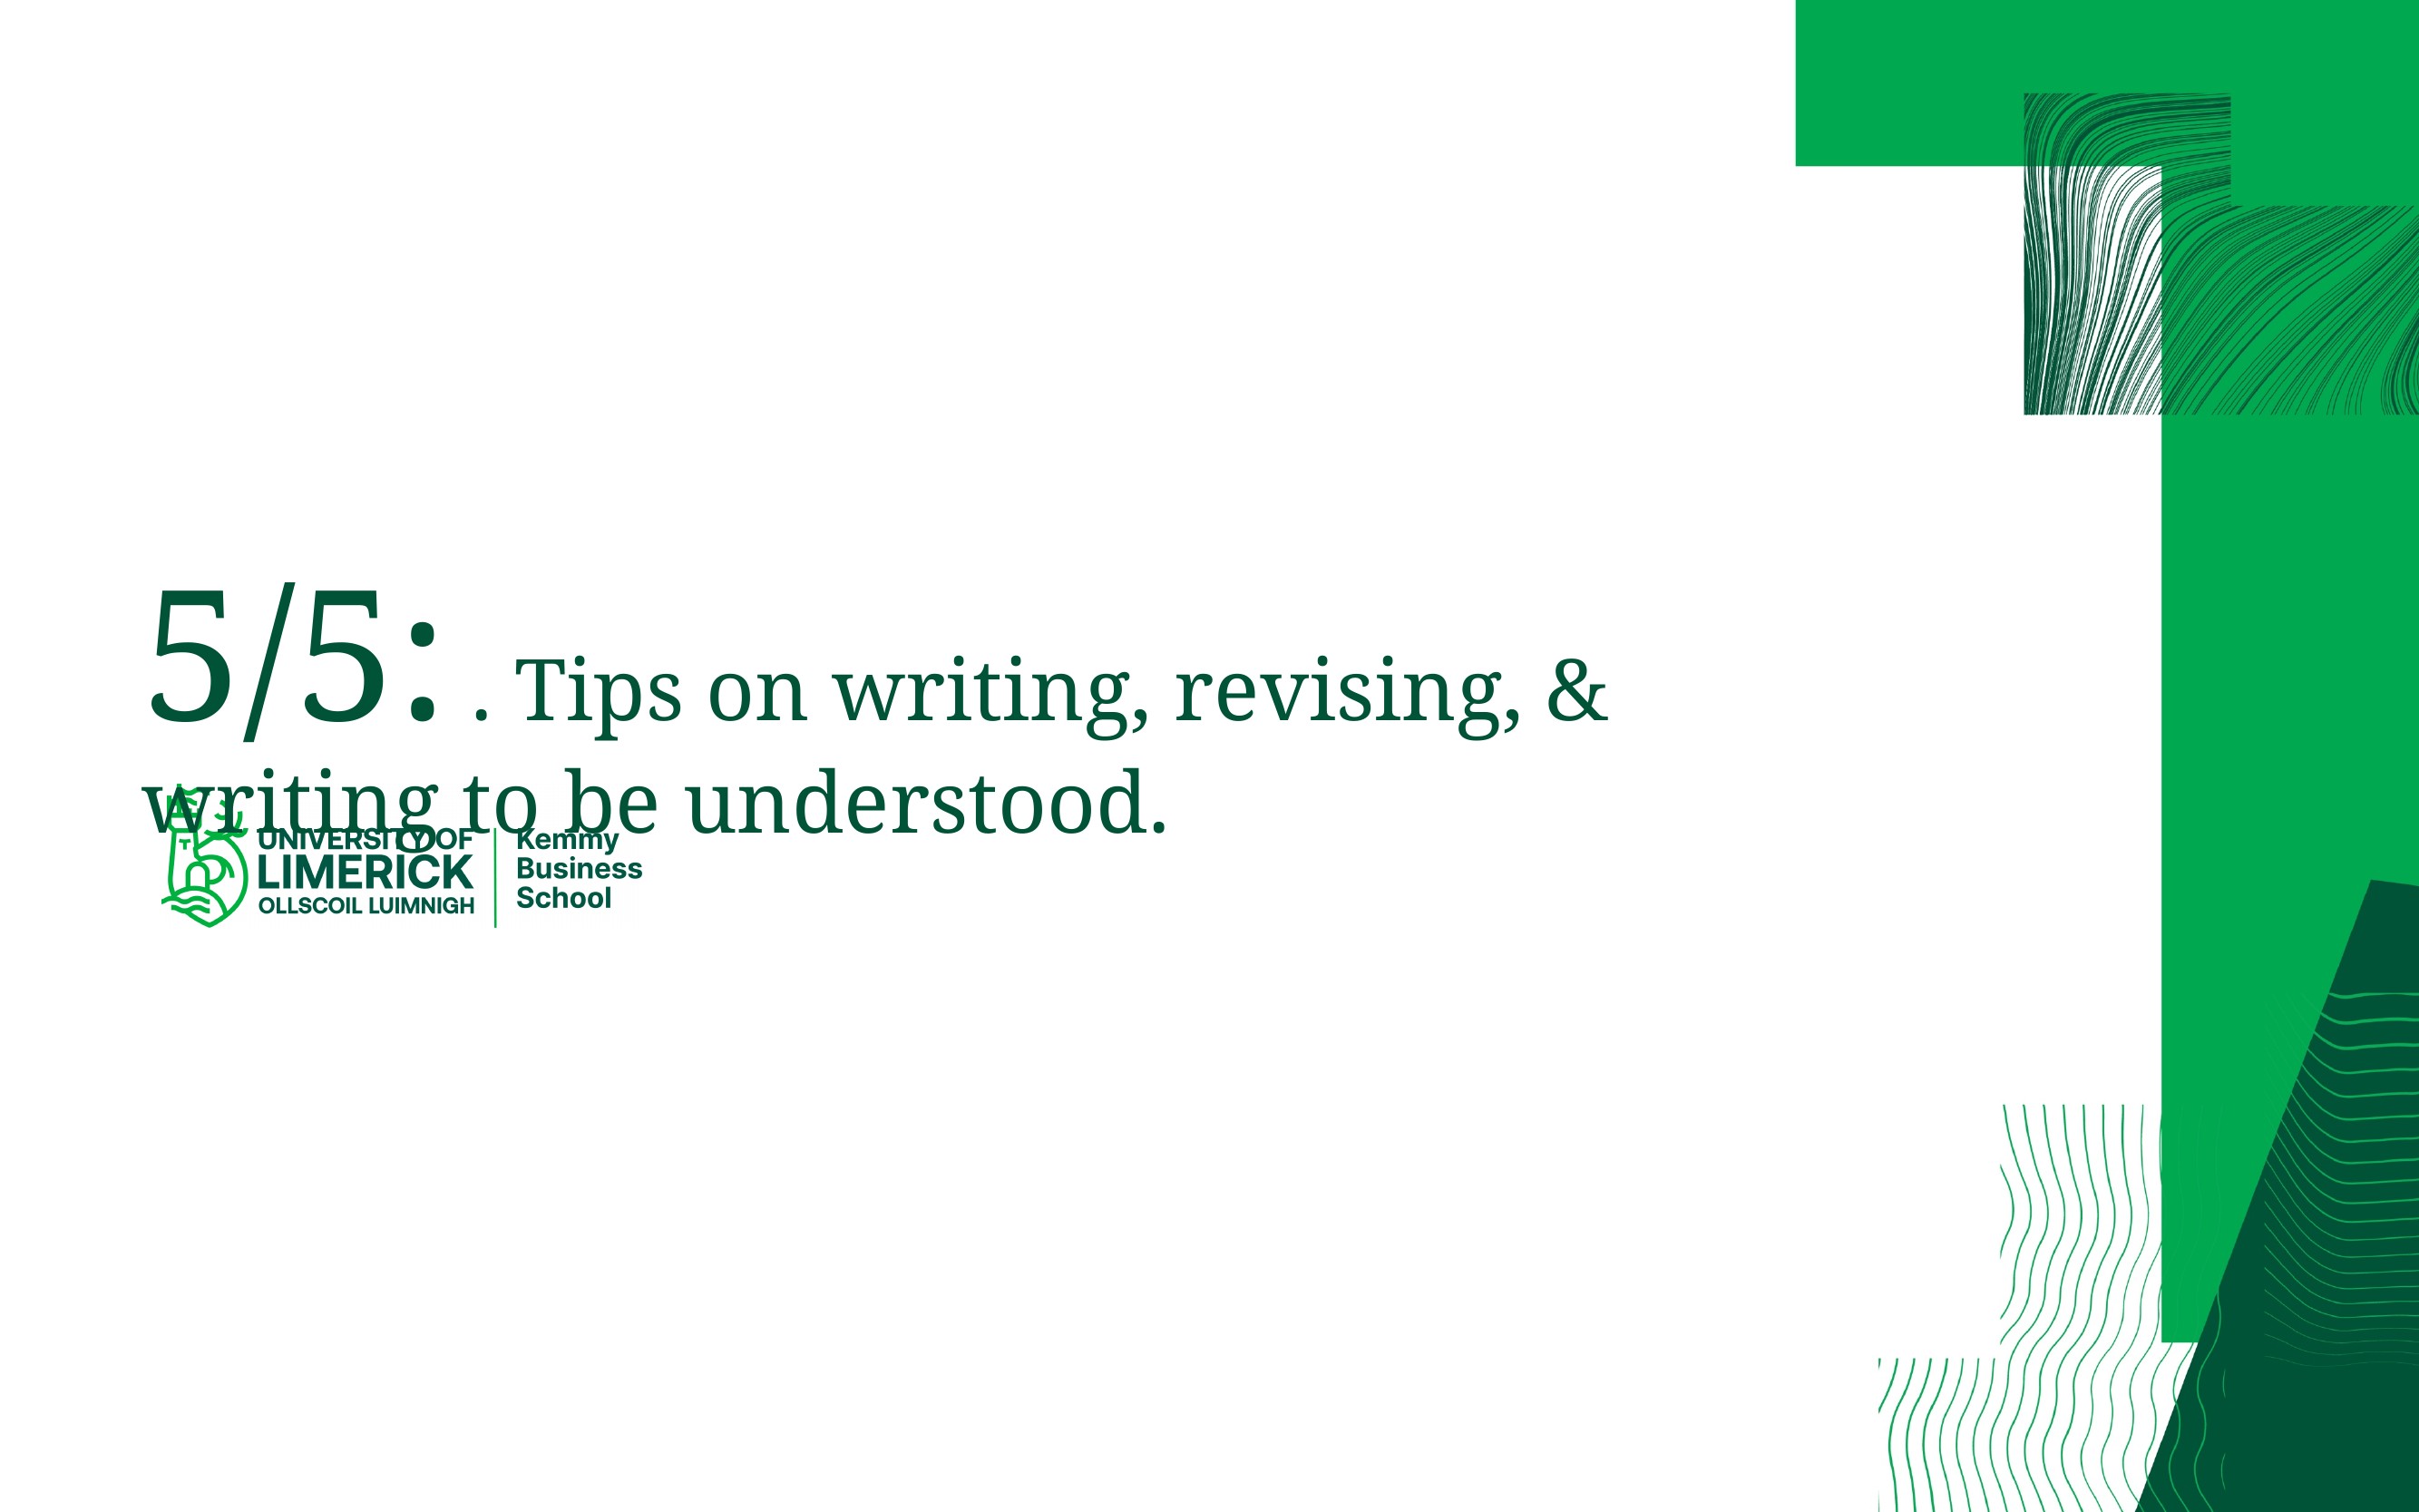

# 5/5: . Tips on writing, revising, & writing to be understood.